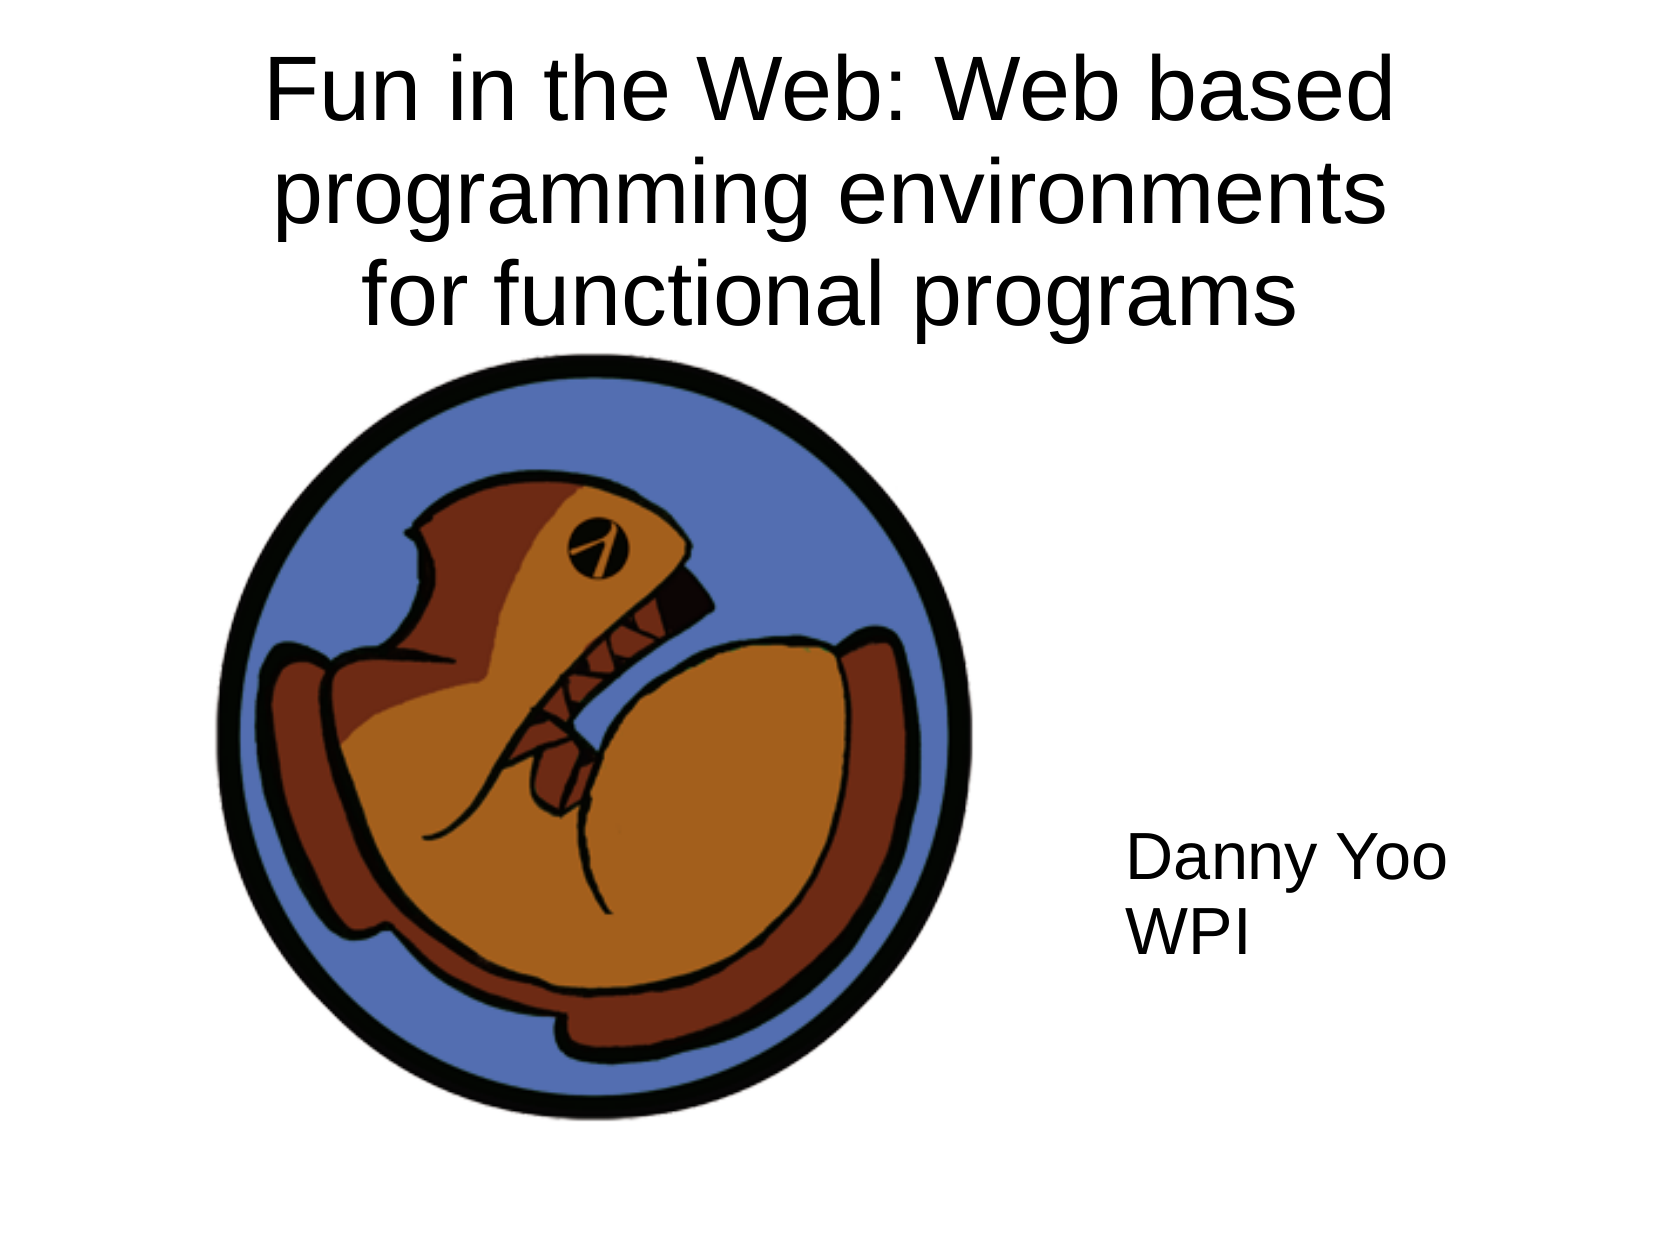

# Fun in the Web: Web based programming environments for functional programs
Danny Yoo
WPI